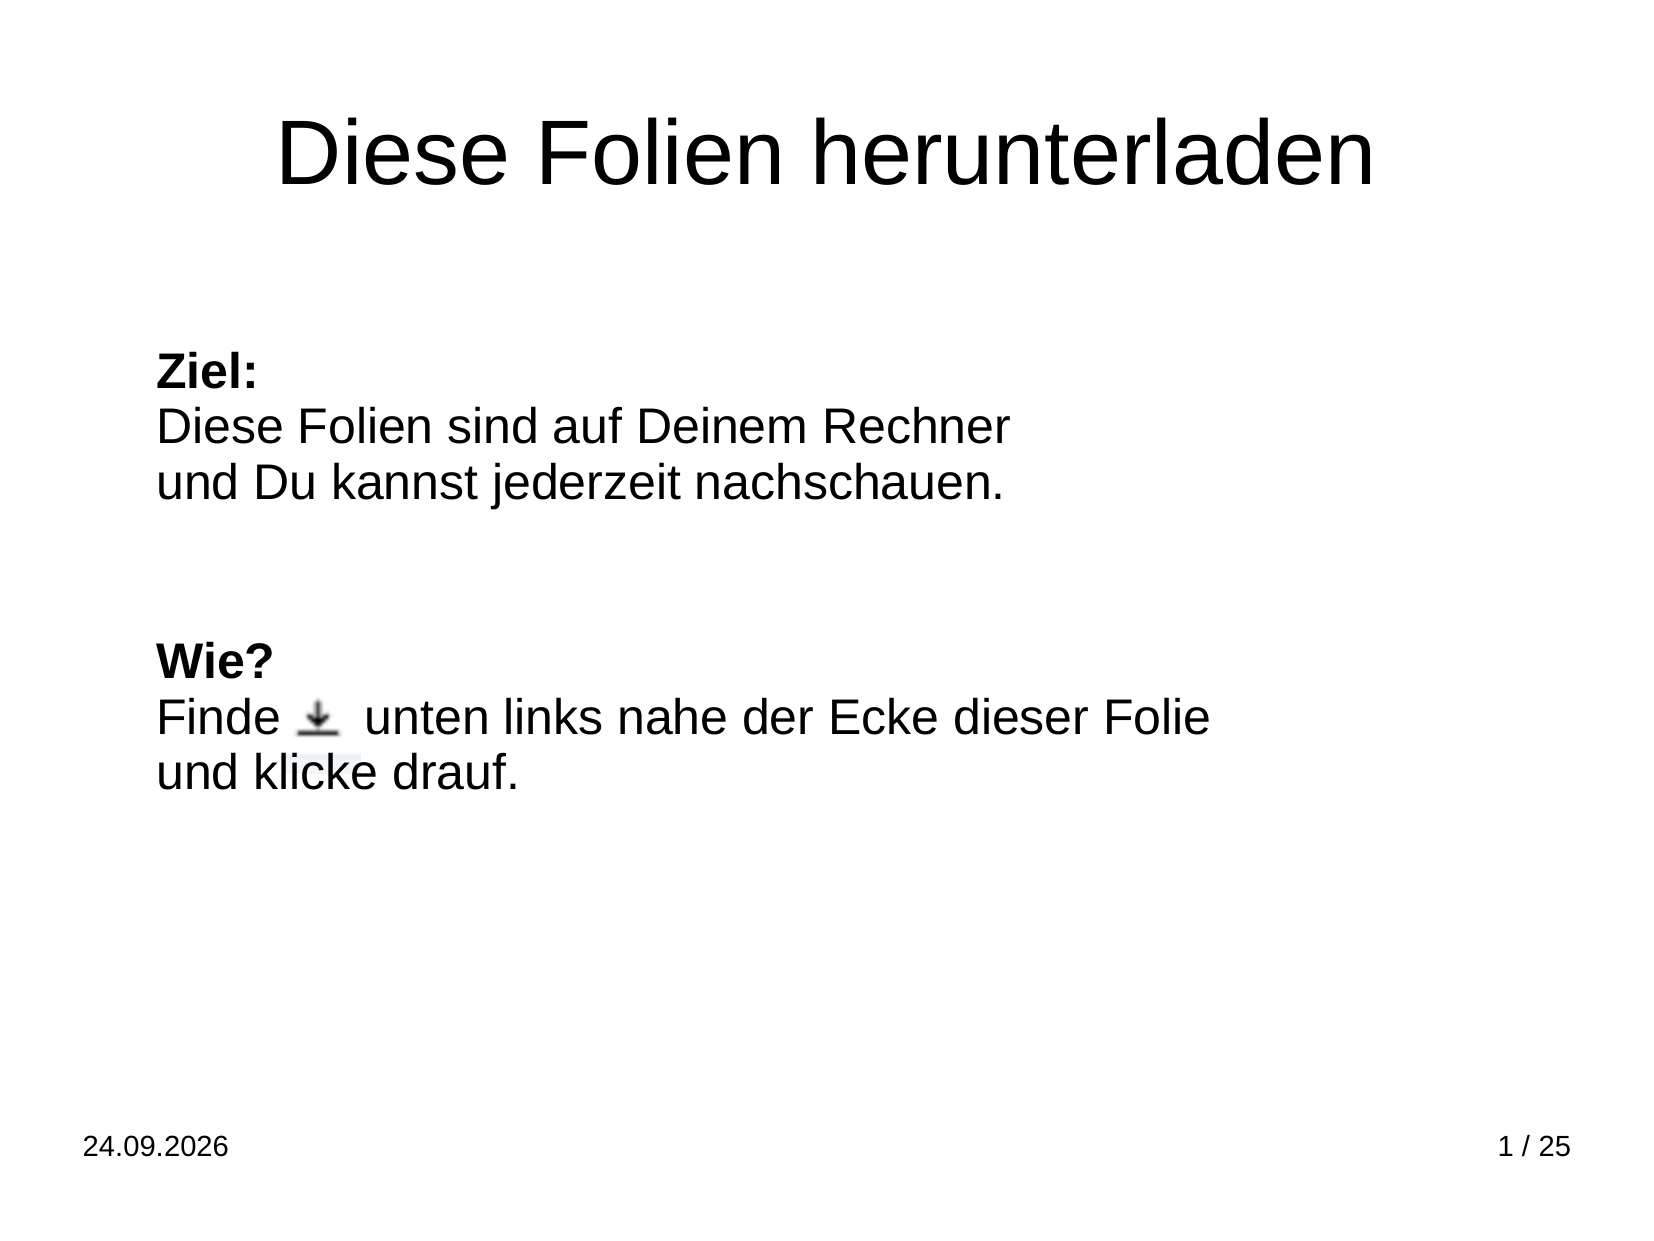

# Diese Folien herunterladen
Ziel:
Diese Folien sind auf Deinem Rechner
und Du kannst jederzeit nachschauen.
Wie?
Finde unten links nahe der Ecke dieser Folie
und klicke drauf.